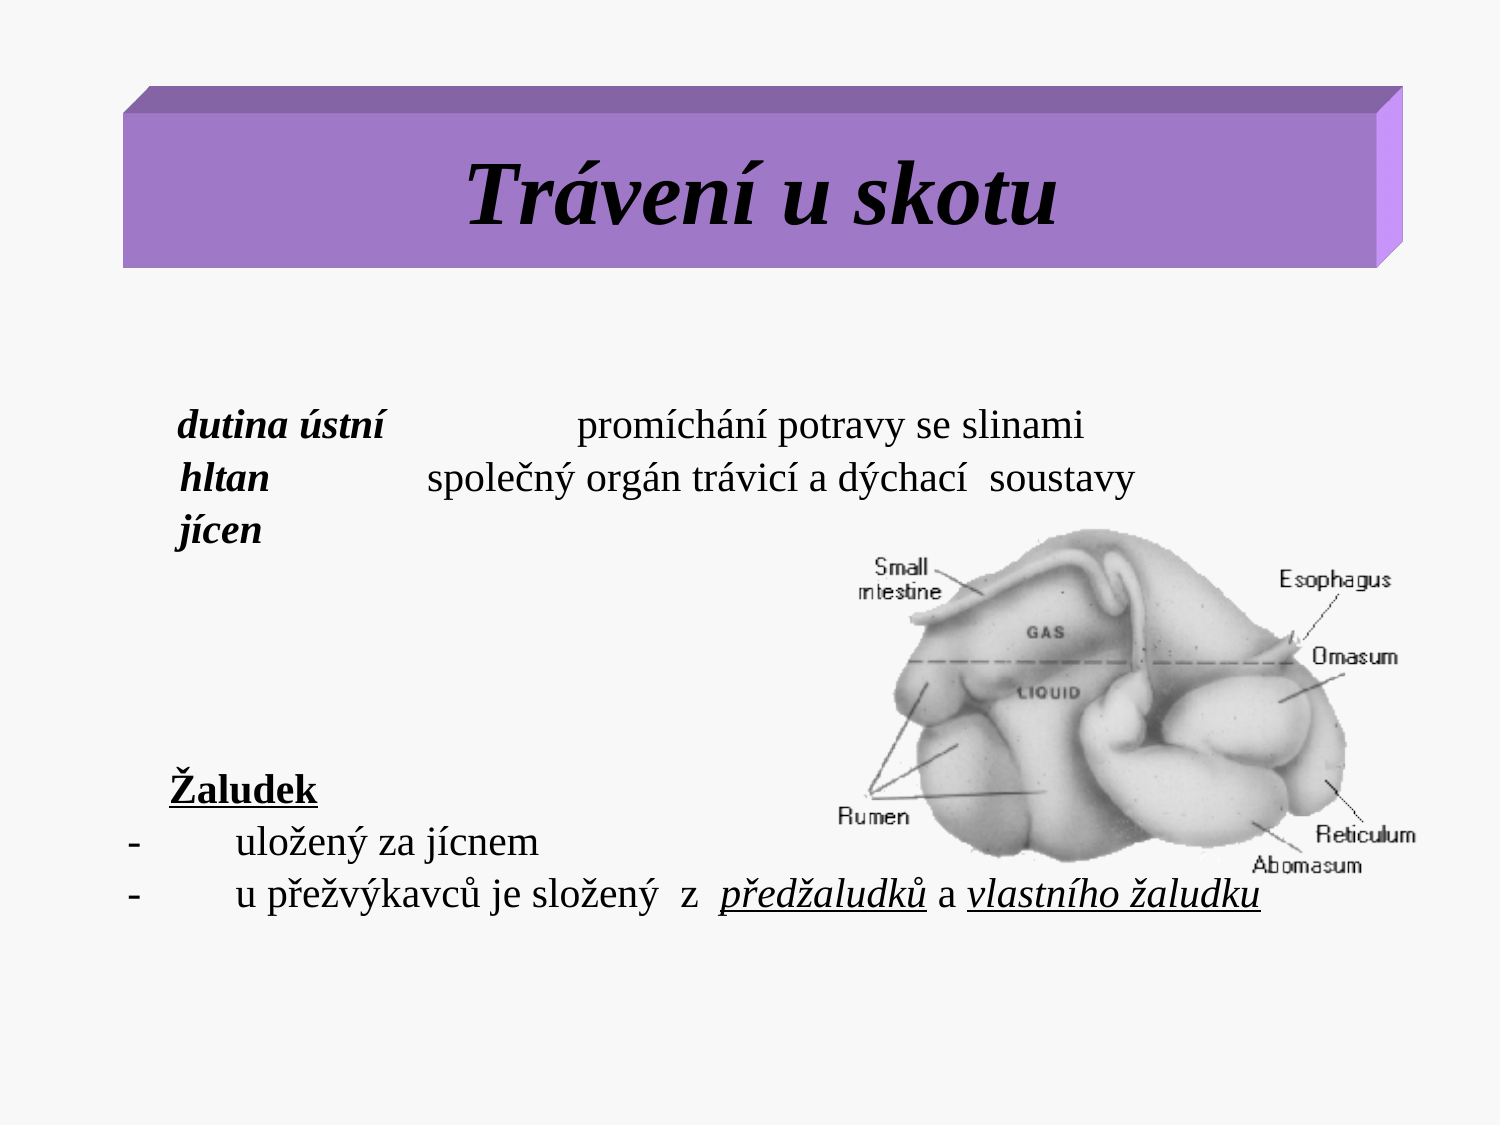

# Trávení u skotu
 dutina ústní		promíchání potravy se slinami
 hltan		společný orgán trávicí a dýchací soustavy
 jícen
 Žaludek
-         uložený za jícnem
-         u přežvýkavců je složený z předžaludků a vlastního žaludku